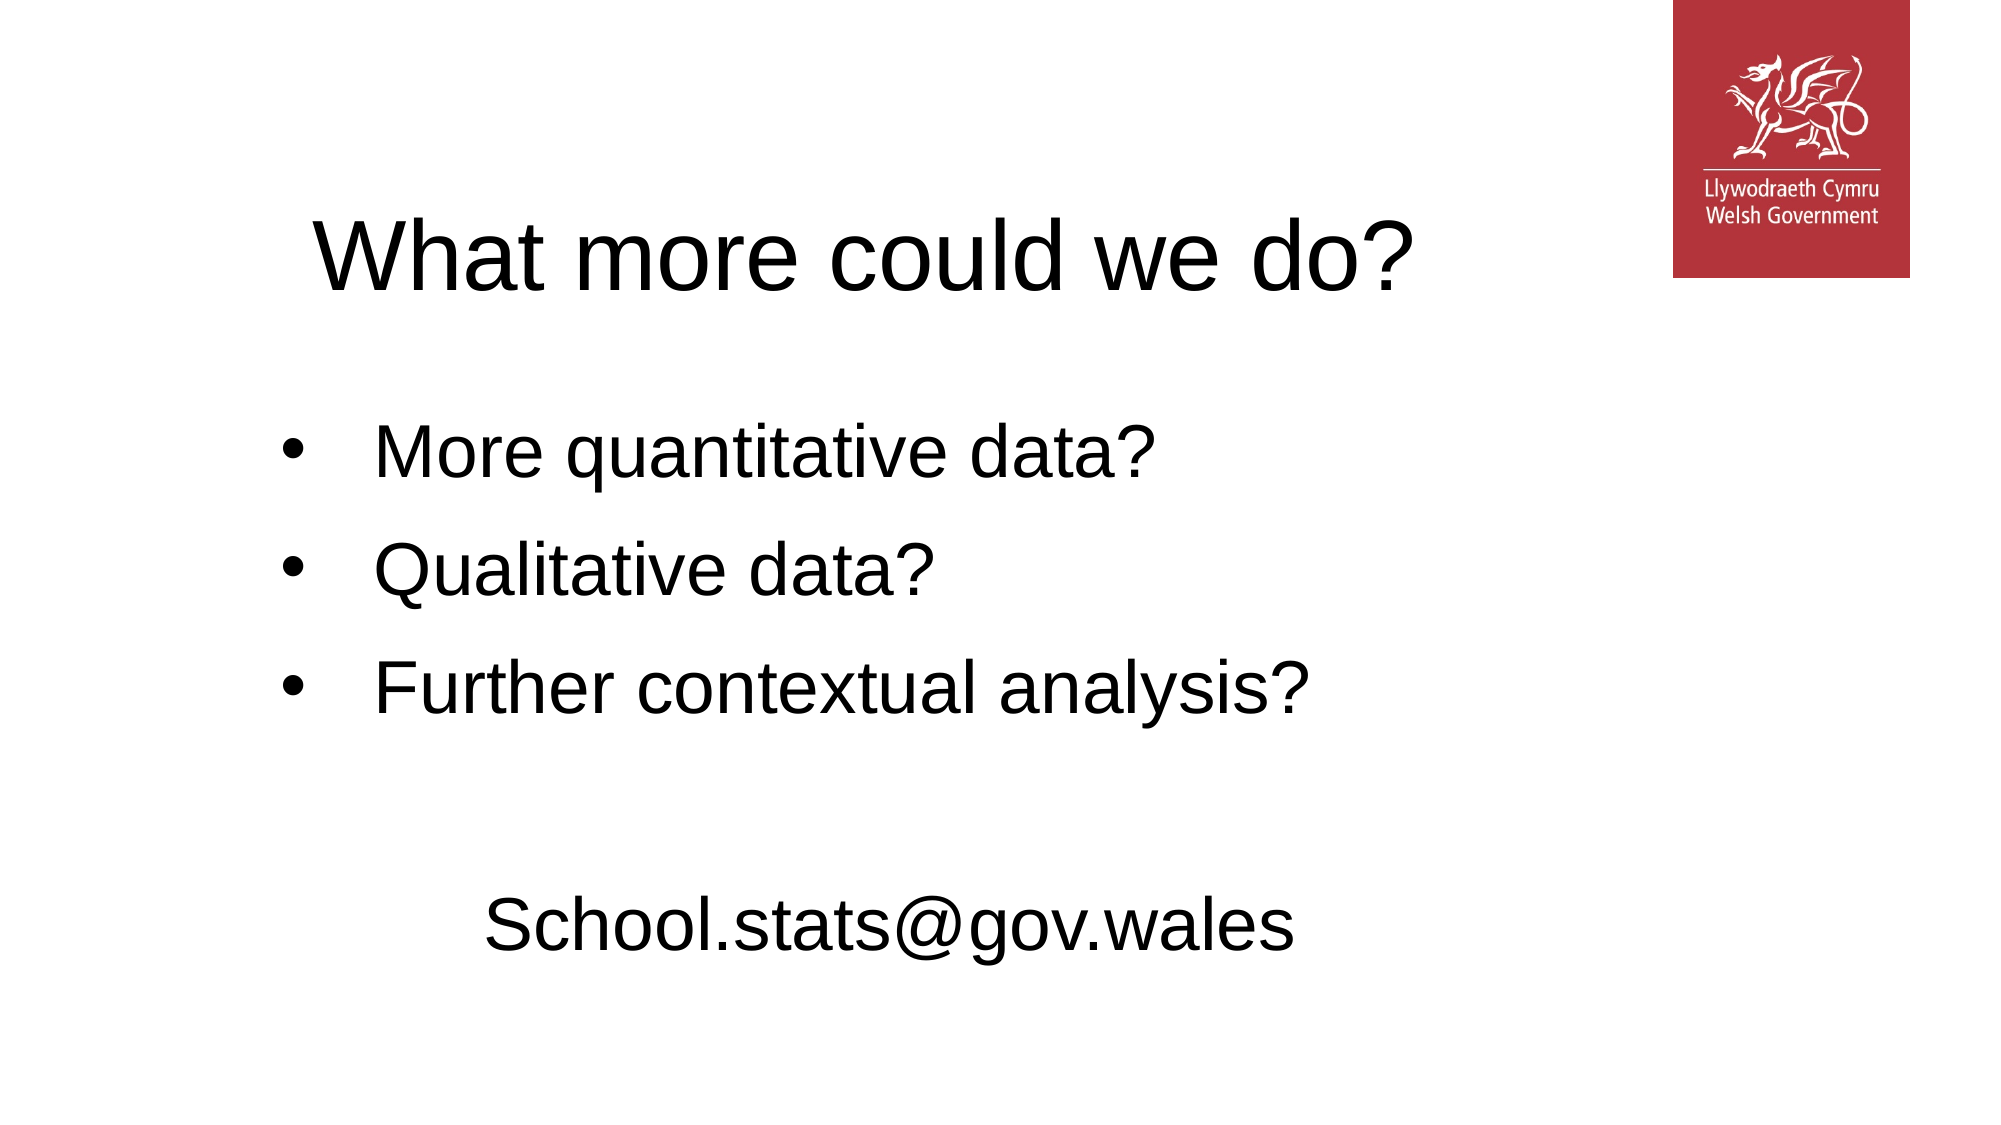

What more could we do?
# More quantitative data?
Qualitative data?
Further contextual analysis?
School.stats@gov.wales